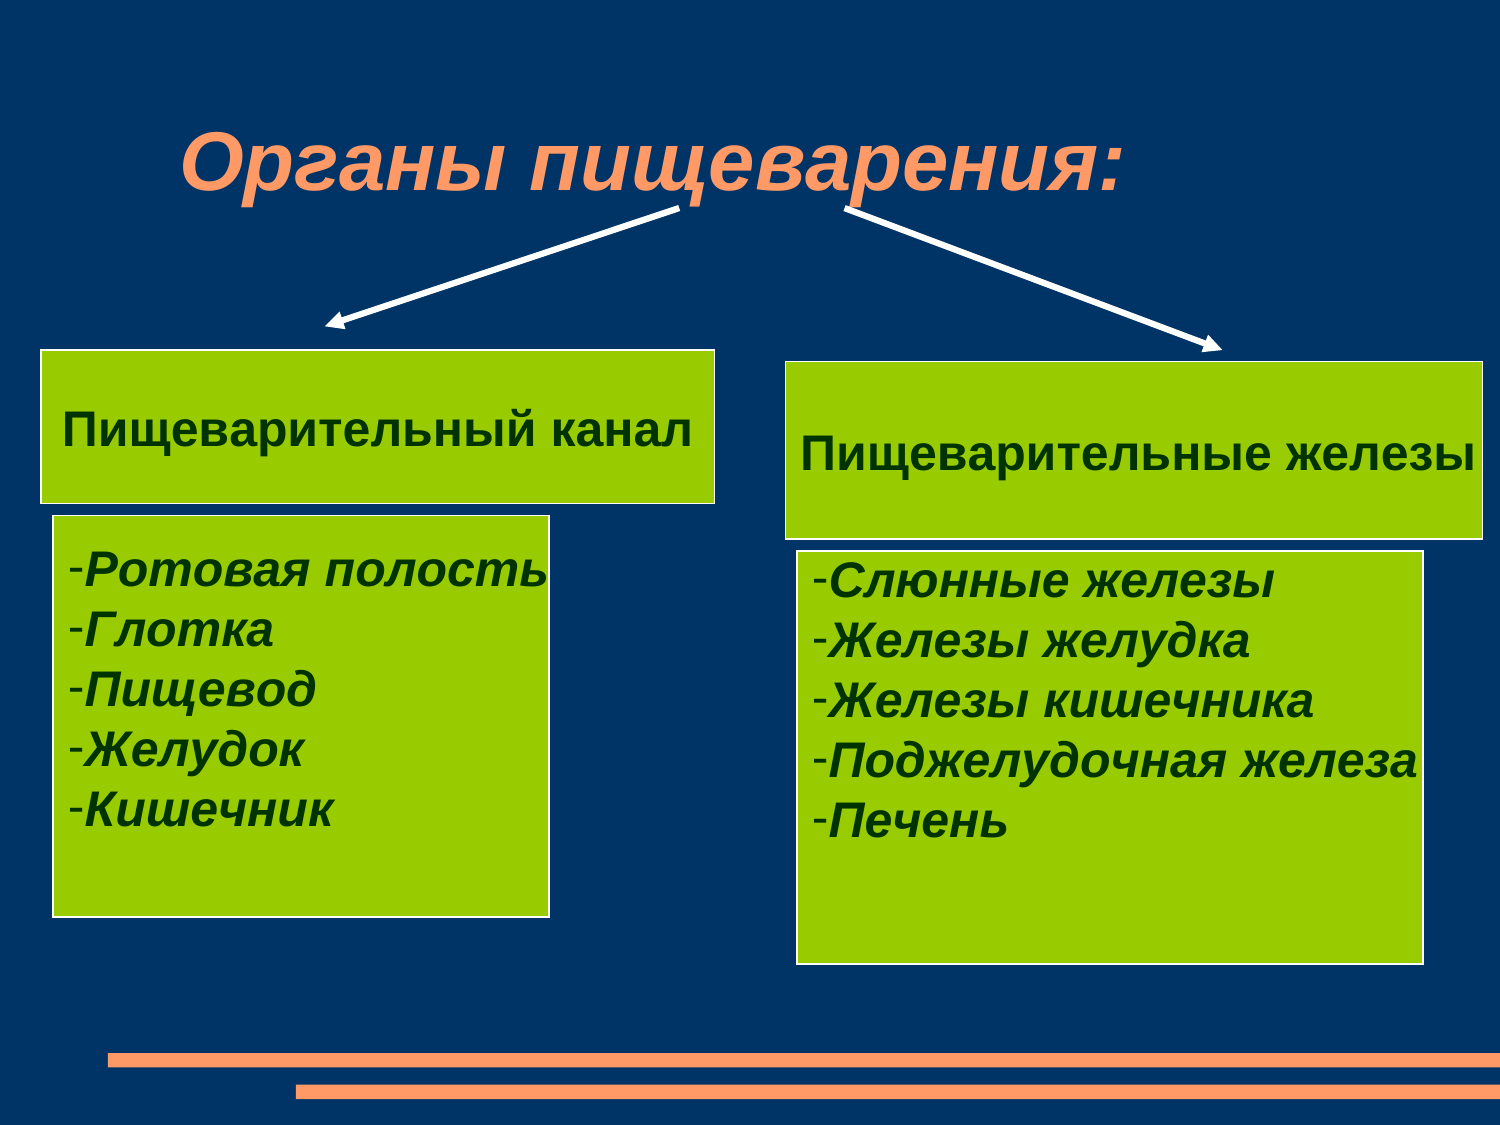

# Органы пищеварения:
Пищеварительный канал
Пищеварительные железы
Ротовая полость
Глотка
Пищевод
Желудок
Кишечник
Слюнные железы
Железы желудка
Железы кишечника
Поджелудочная железа
Печень